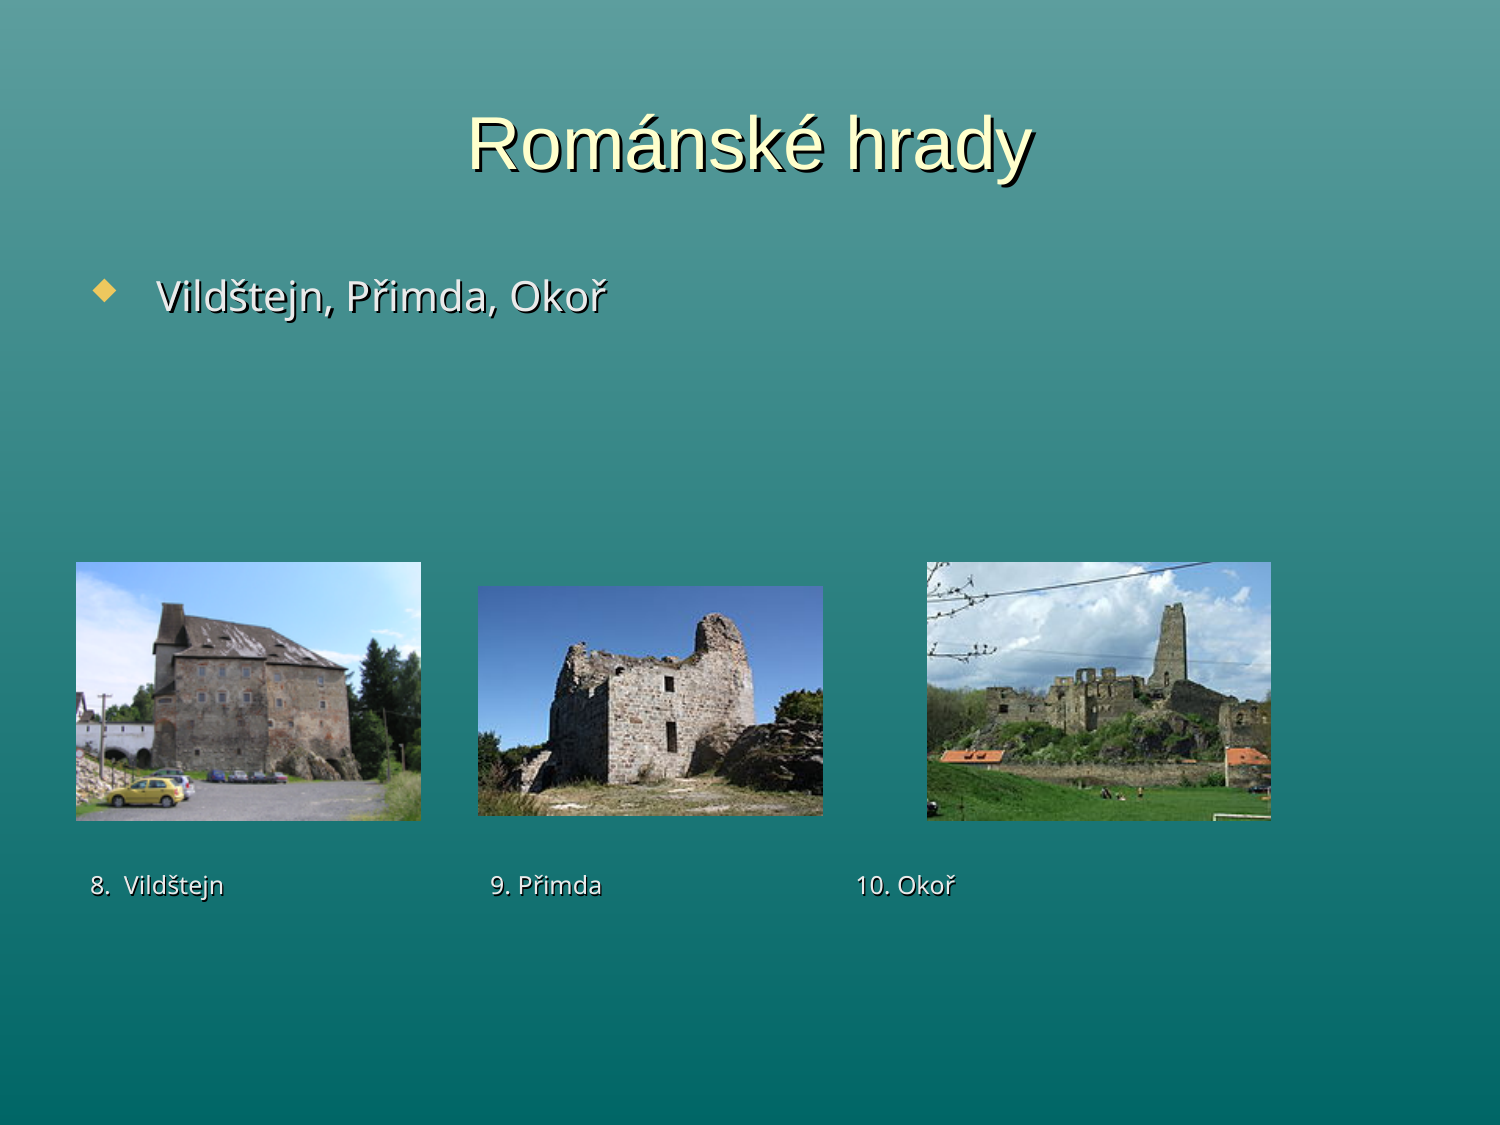

# Románské hrady
 Vildštejn, Přimda, Okoř
8. Vildštejn 9. Přimda 10. Okoř